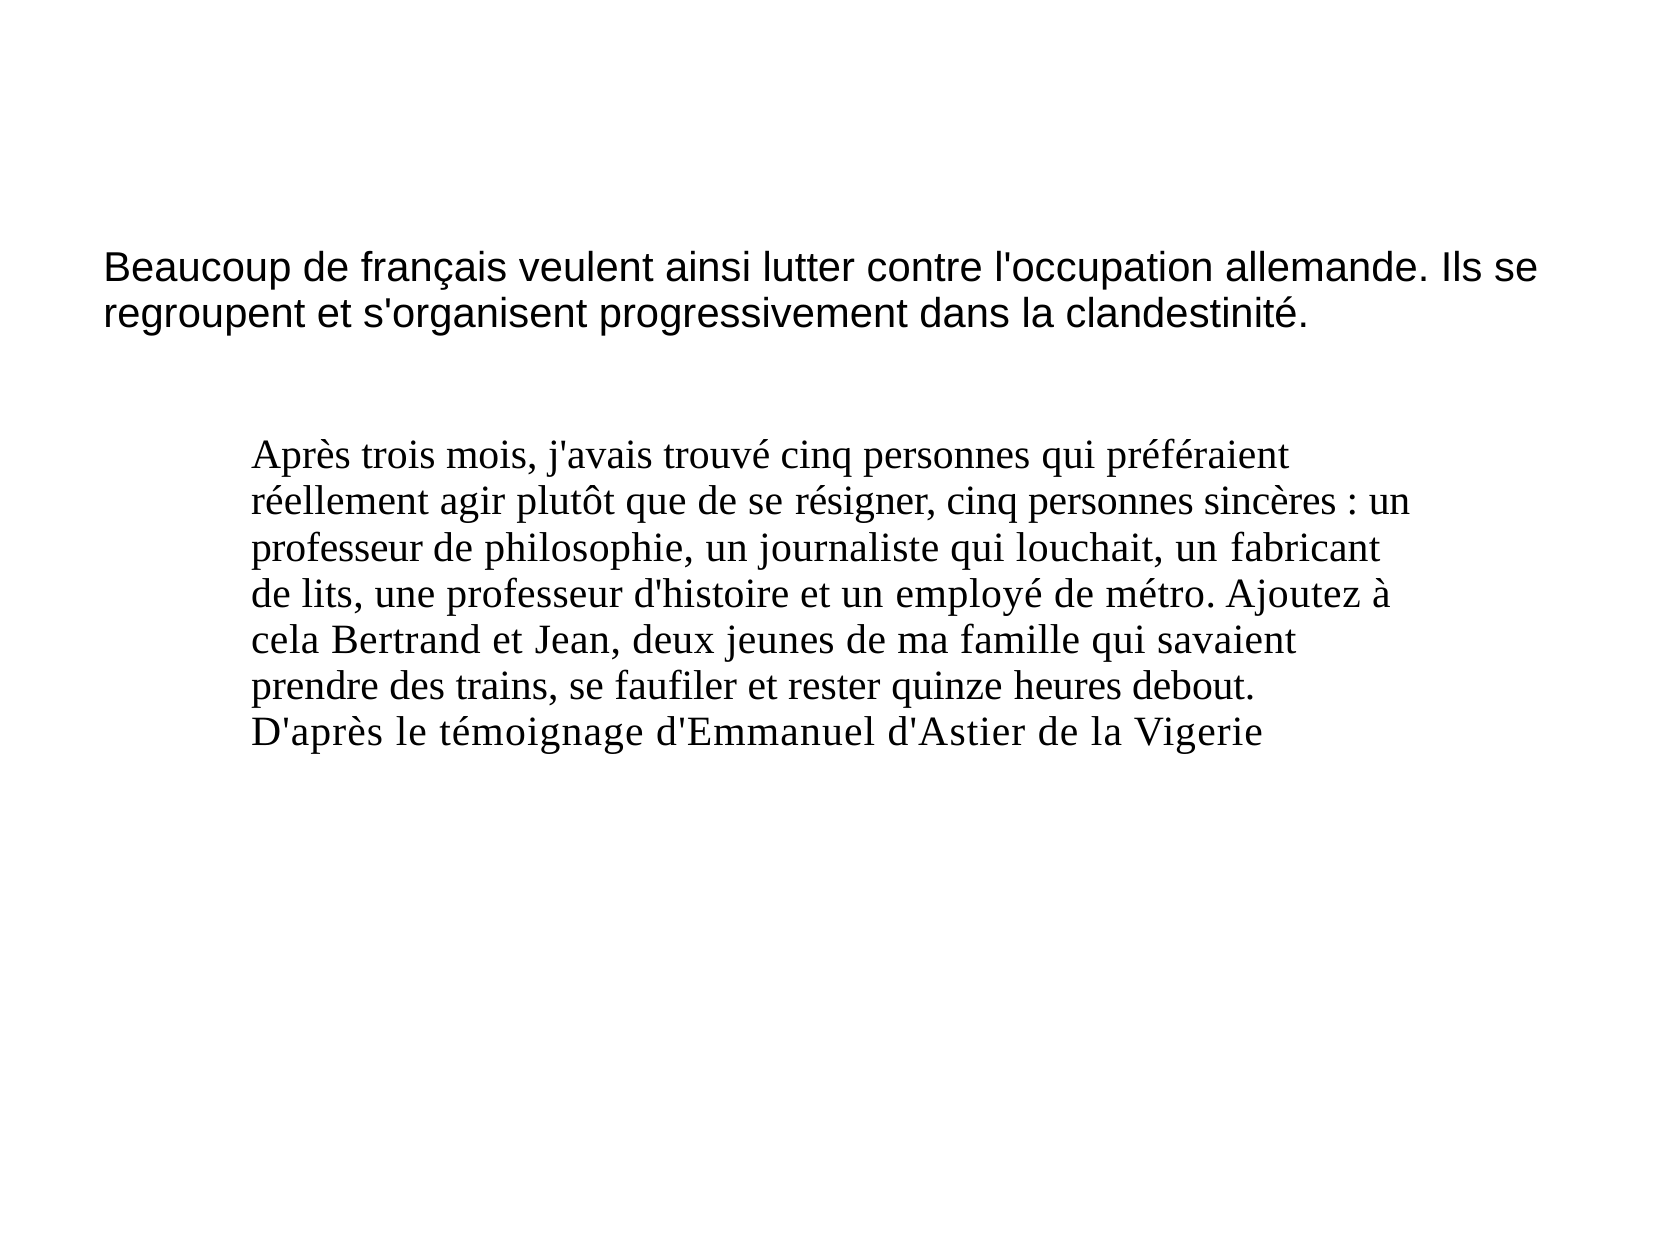

Beaucoup de français veulent ainsi lutter contre l'occupation allemande. Ils se regroupent et s'organisent progressivement dans la clandestinité.
Après trois mois, j'avais trouvé cinq personnes qui préféraient réellement agir plutôt que de se résigner, cinq personnes sincères : un professeur de philosophie, un journaliste qui louchait, un fabricant de lits, une professeur d'histoire et un employé de métro. Ajoutez à cela Bertrand et Jean, deux jeunes de ma famille qui savaient prendre des trains, se faufiler et rester quinze heures debout.
D'après le témoignage d'Emmanuel d'Astier de la Vigerie